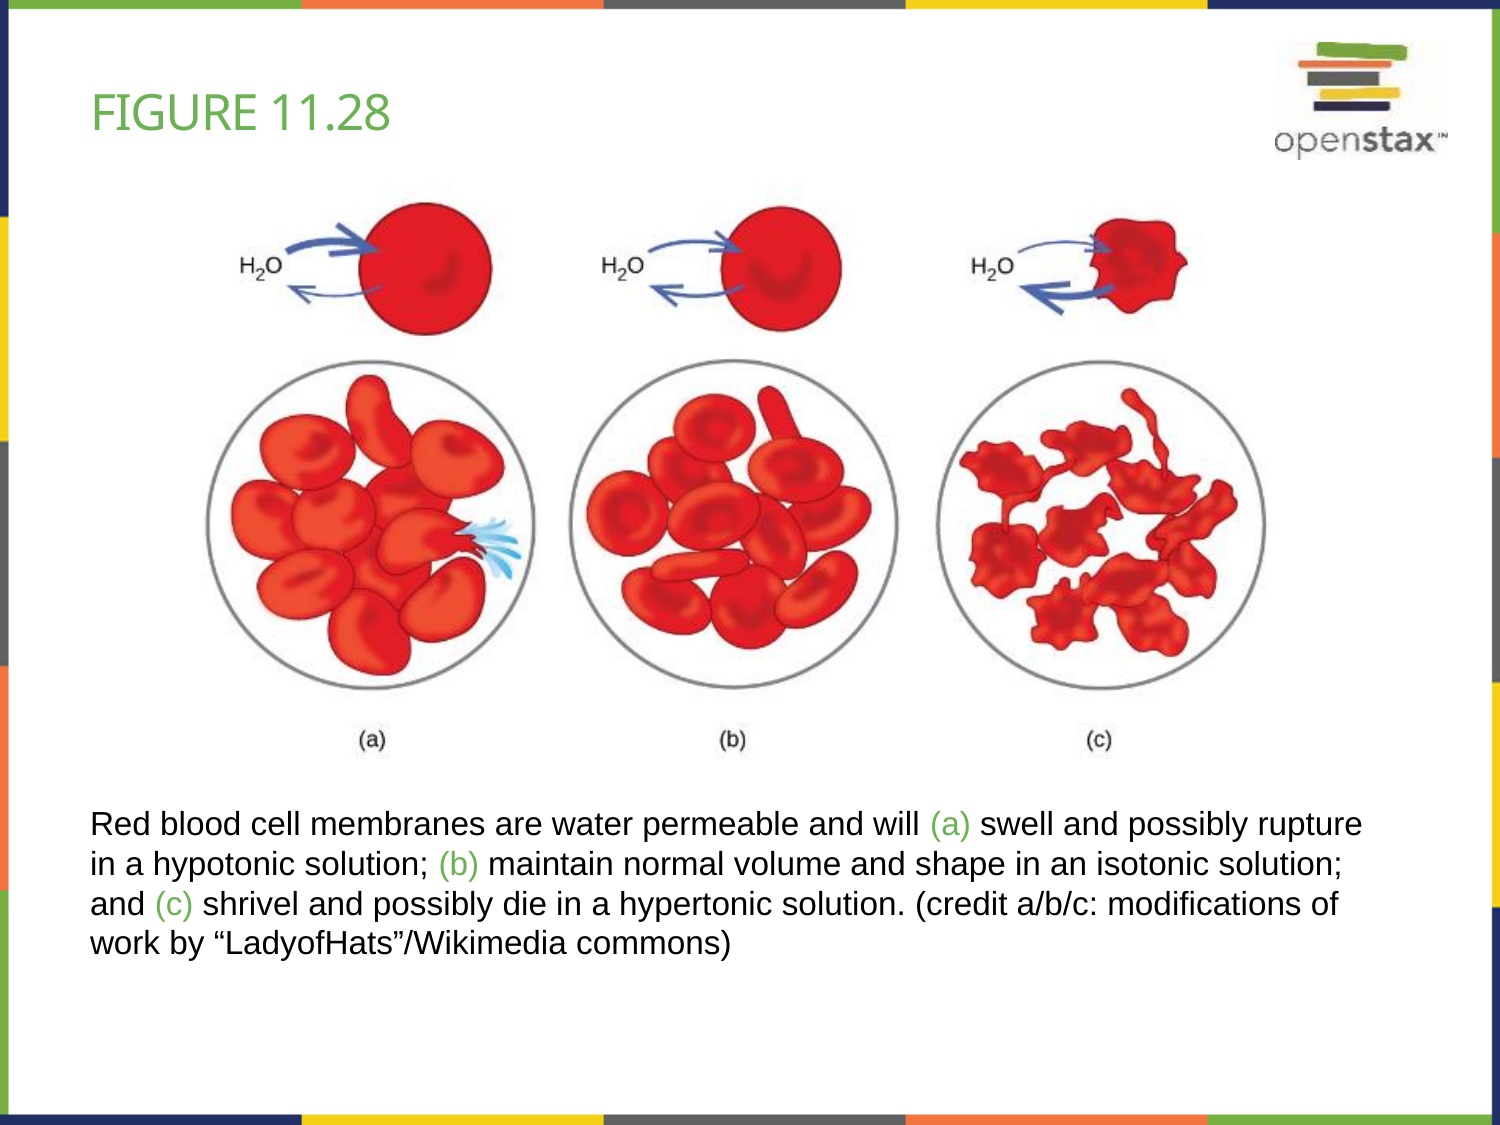

# Figure 11.28
Red blood cell membranes are water permeable and will (a) swell and possibly rupture in a hypotonic solution; (b) maintain normal volume and shape in an isotonic solution; and (c) shrivel and possibly die in a hypertonic solution. (credit a/b/c: modifications of work by “LadyofHats”/Wikimedia commons)